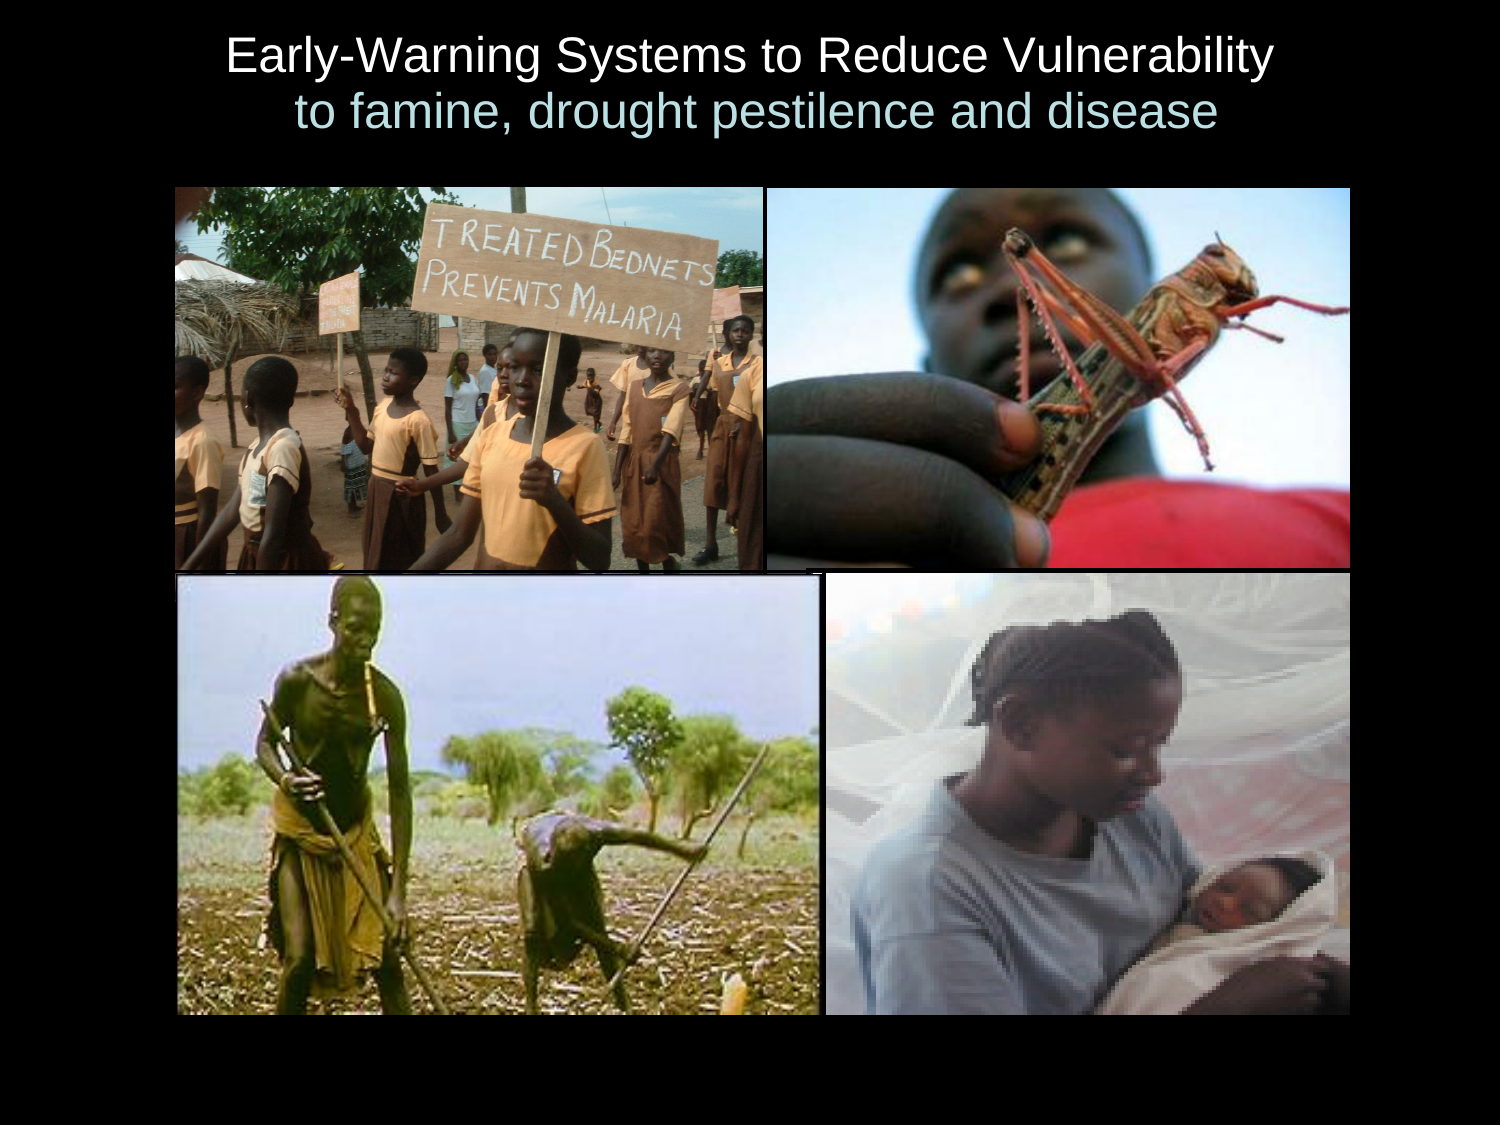

Early-Warning Systems to Reduce Vulnerability
 to famine, drought pestilence and disease